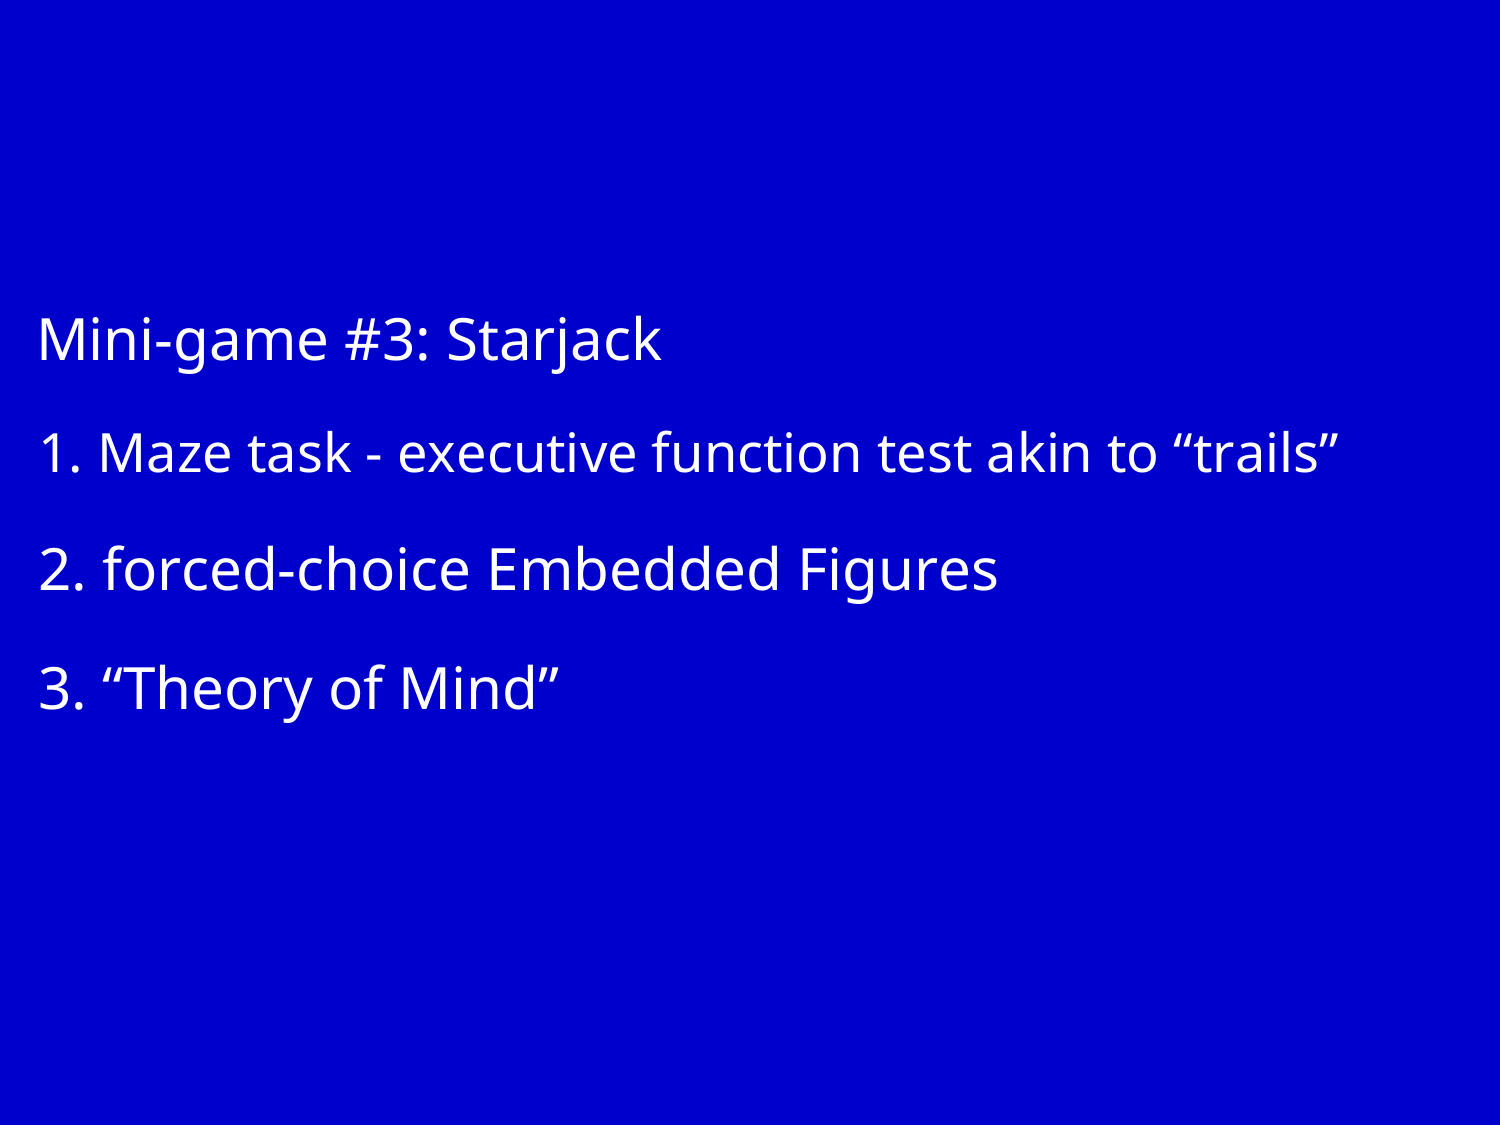

# Mini-game #3: Starjack 1. Maze task - executive function test akin to “trails” 2. forced-choice Embedded Figures 3. “Theory of Mind”